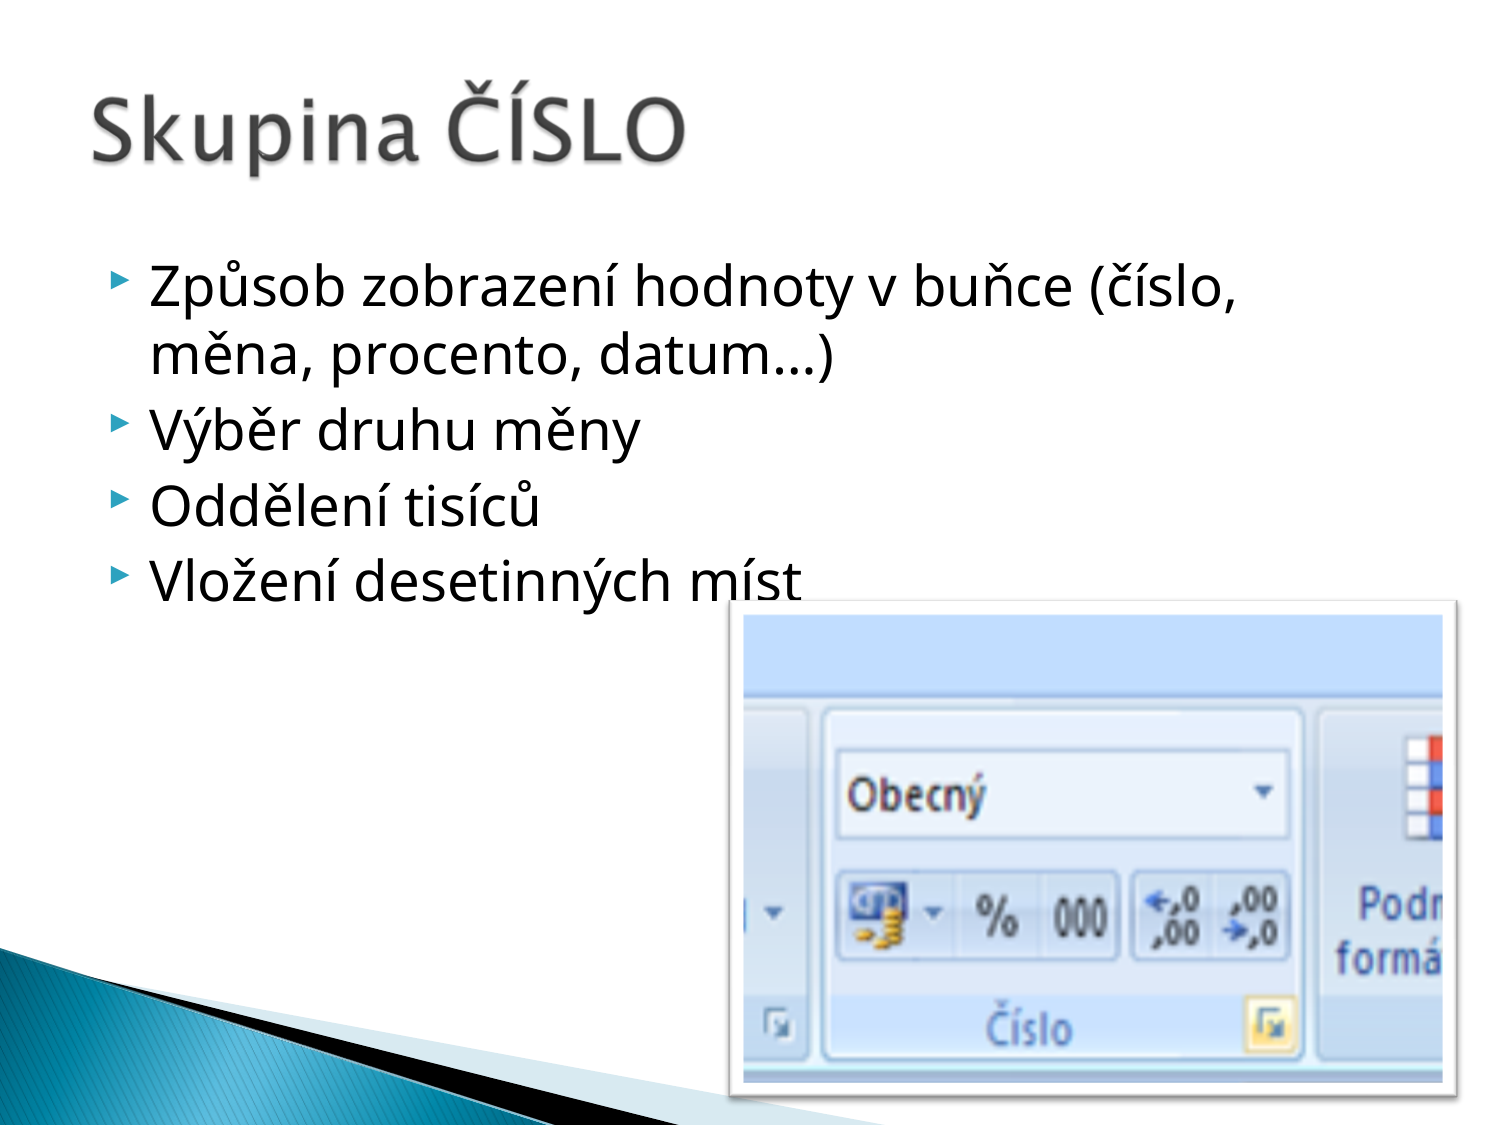

# Způsob zobrazení hodnoty v buňce (číslo, měna, procento, datum…)
Výběr druhu měny
Oddělení tisíců
Vložení desetinných míst